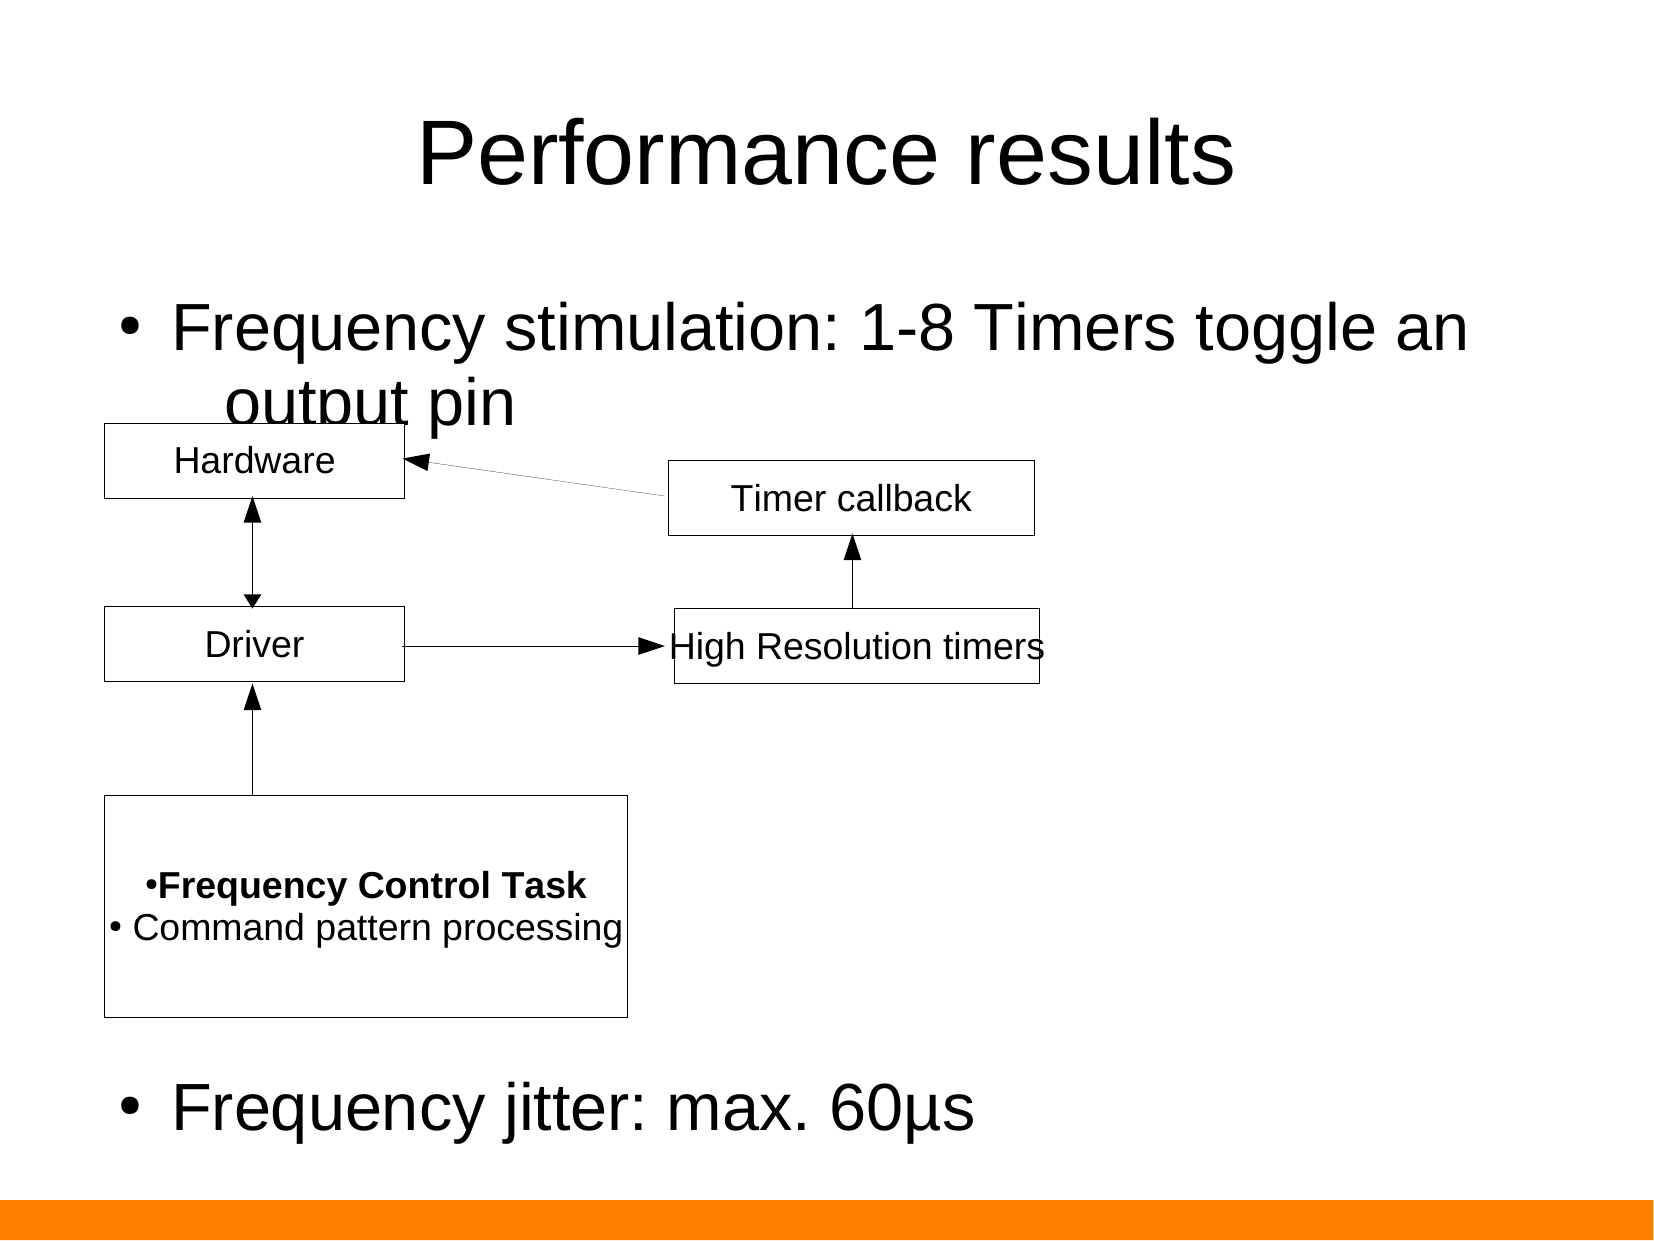

# Performance results
Frequency stimulation: 1-8 Timers toggle an output pin
Hardware
Timer callback
Driver
High Resolution timers
Frequency Control Task
 Command pattern processing
Frequency jitter: max. 60µs